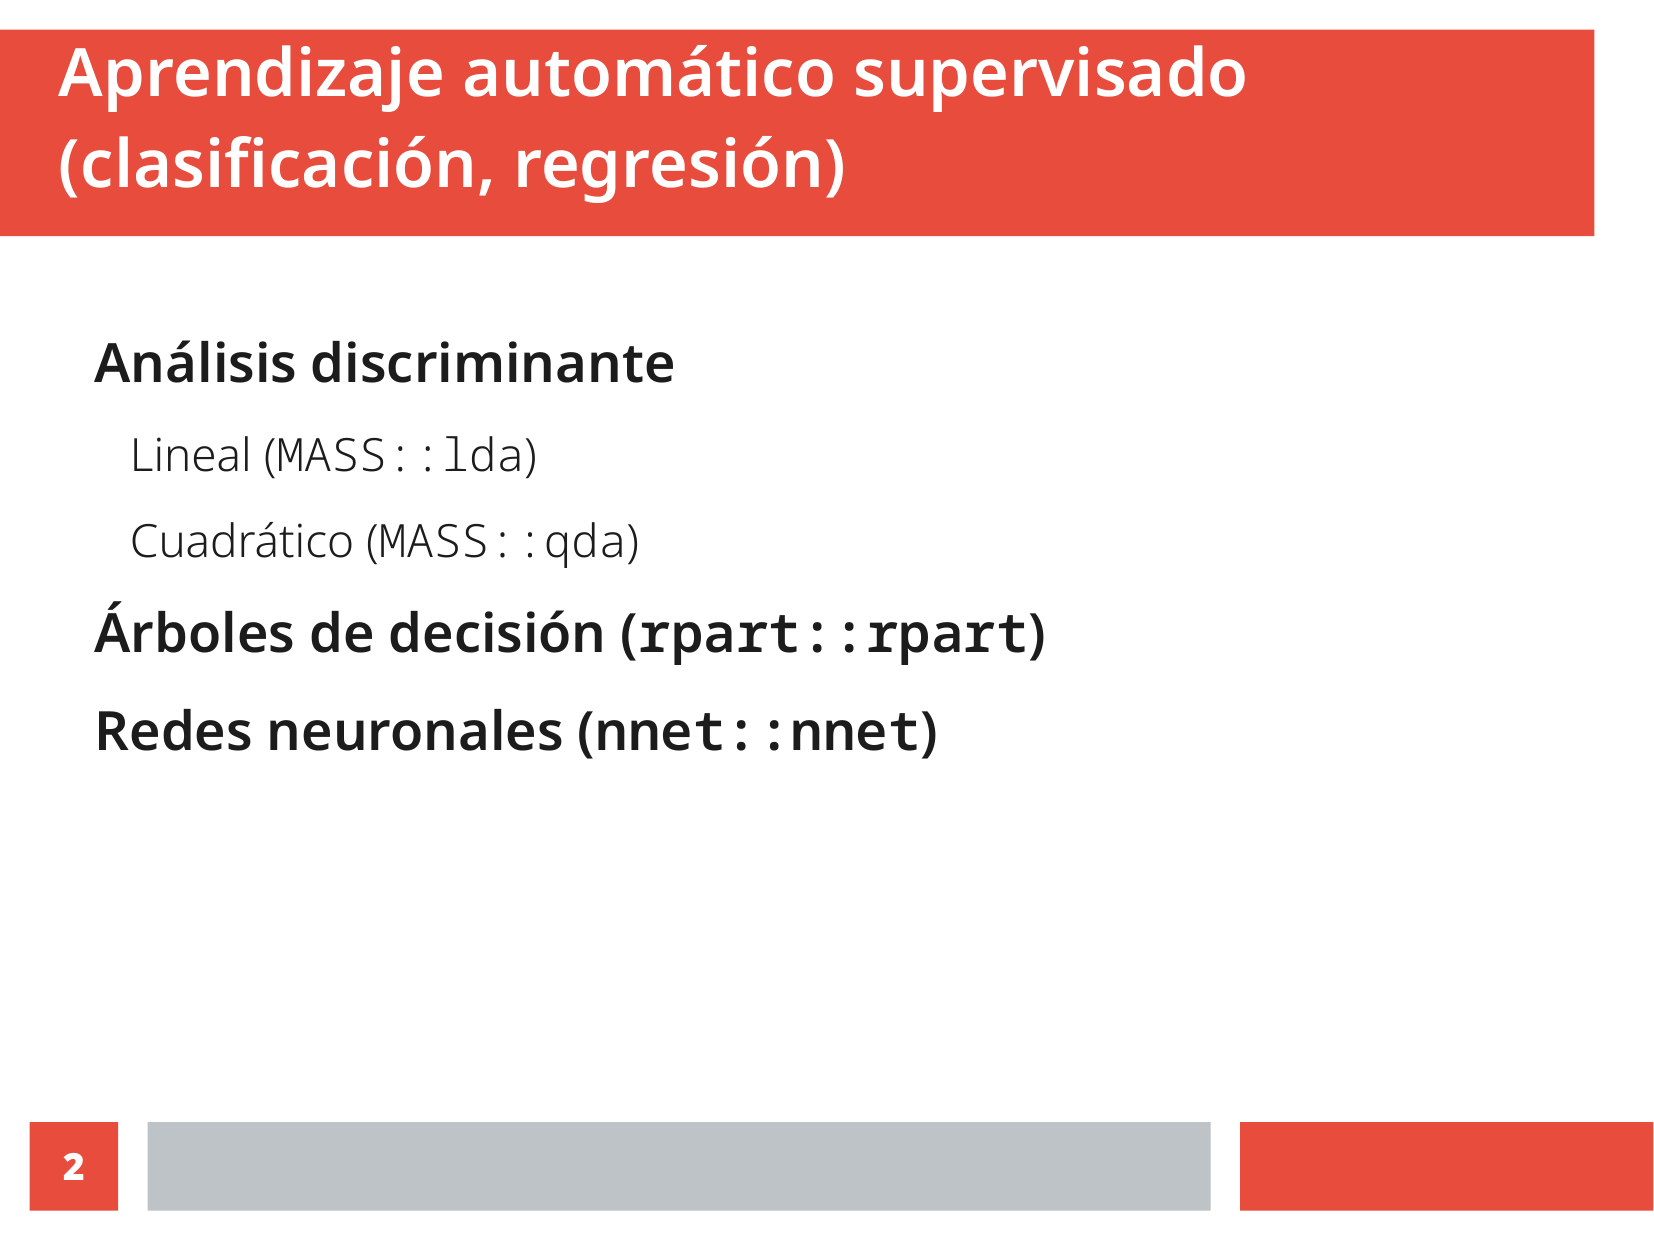

# Aprendizaje automático supervisado (clasificación, regresión)
Análisis discriminante
Lineal (MASS::lda)
Cuadrático (MASS::qda)
Árboles de decisión (rpart::rpart)
Redes neuronales (nnet::nnet)
2